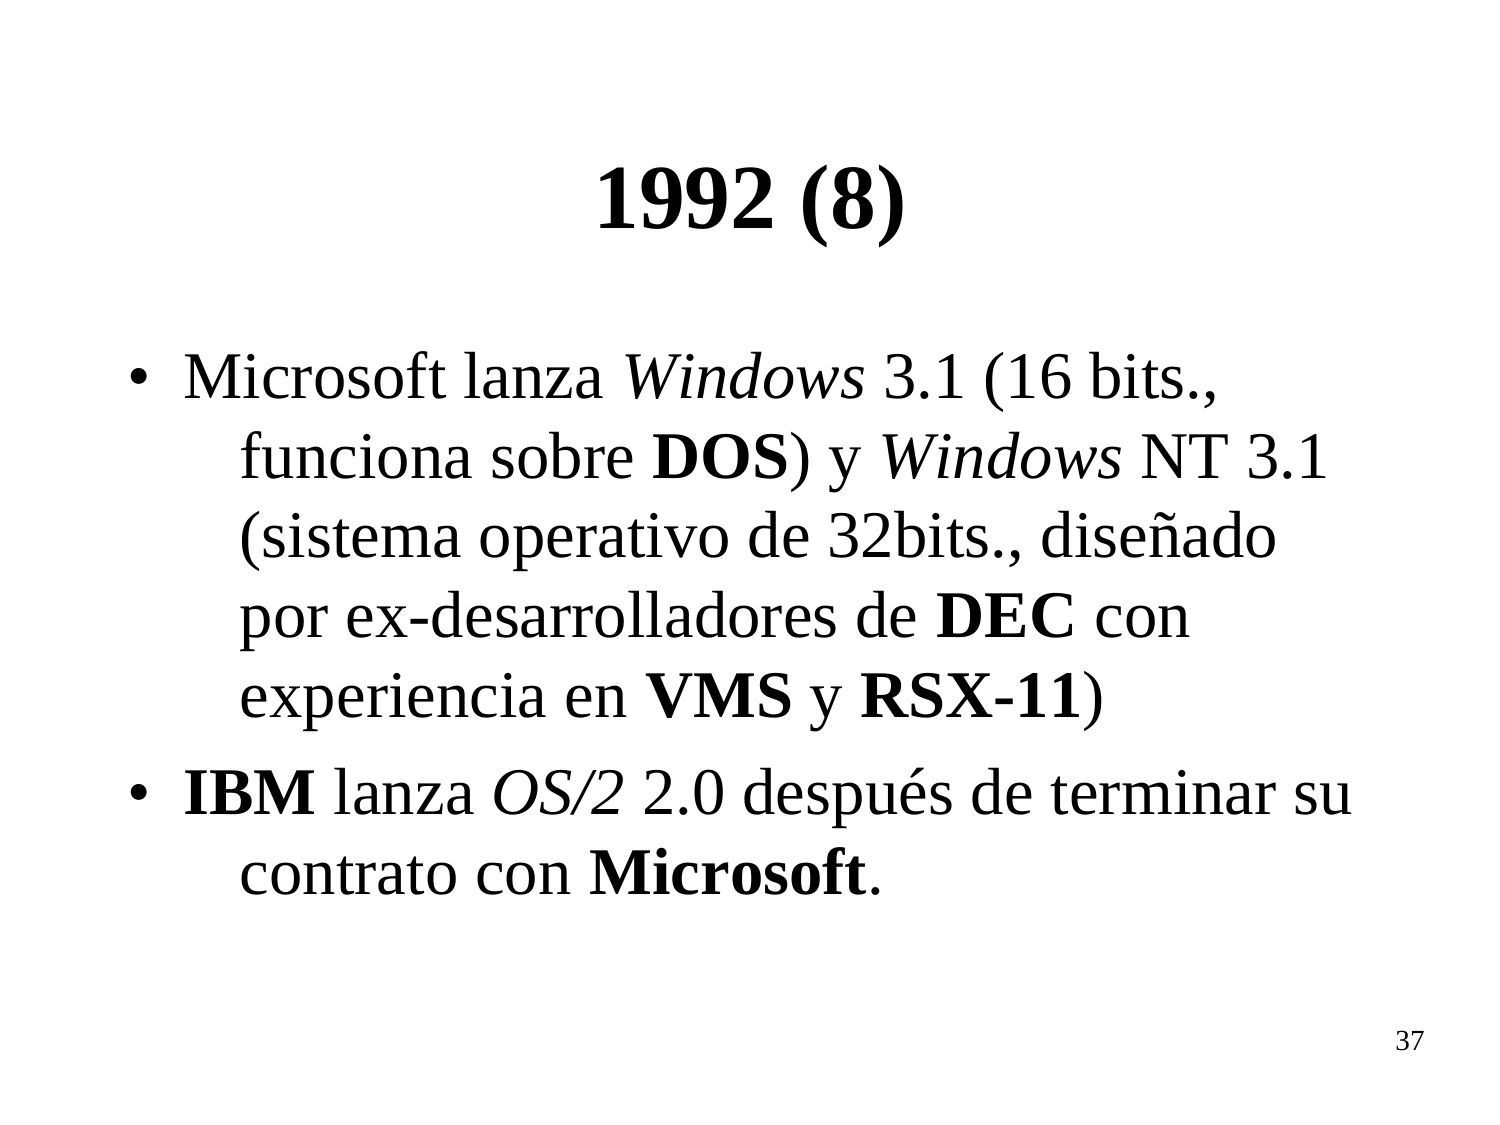

# 1992 (8)
Microsoft lanza Windows 3.1 (16 bits., funciona sobre DOS) y Windows NT 3.1 (sistema operativo de 32bits., diseñado por ex-desarrolladores de DEC con experiencia en VMS y RSX-11)
IBM lanza OS/2 2.0 después de terminar su contrato con Microsoft.
37